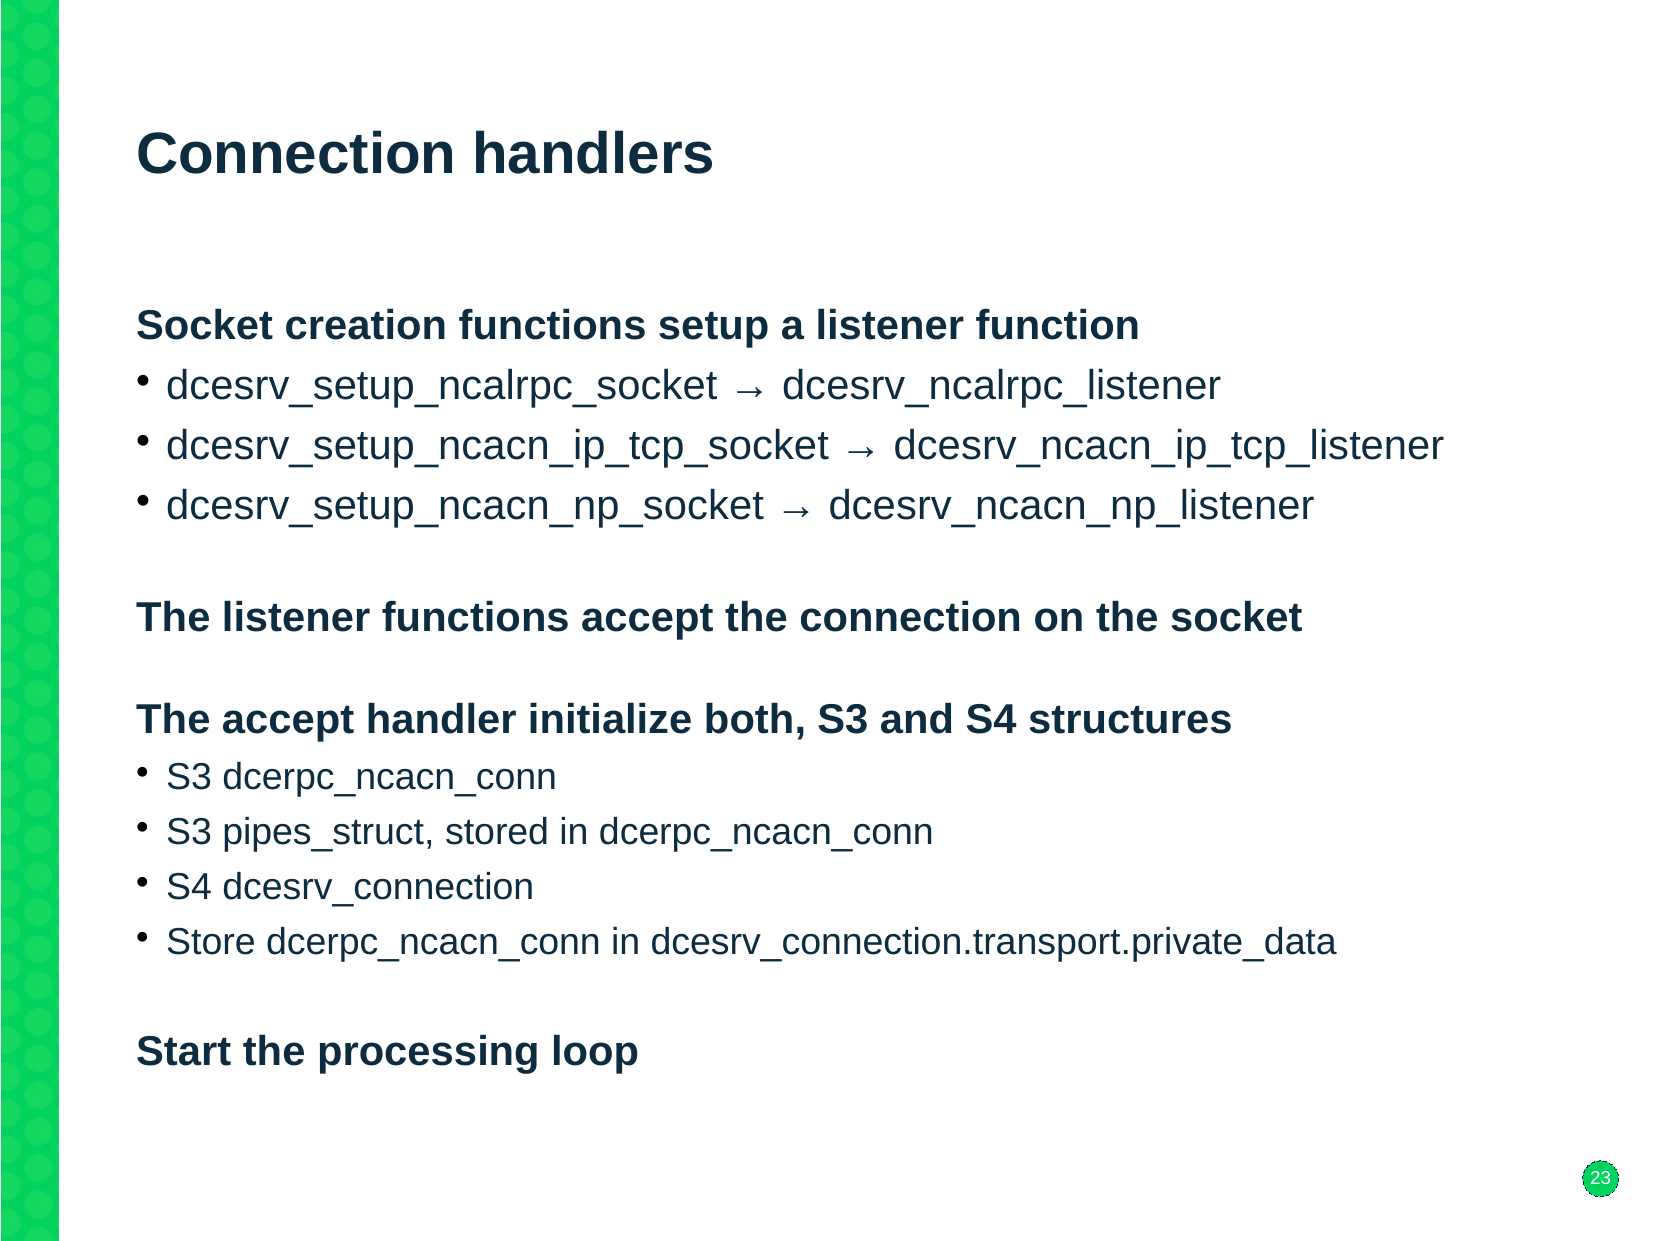

# Connection handlers
Socket creation functions setup a listener function
dcesrv_setup_ncalrpc_socket → dcesrv_ncalrpc_listener
dcesrv_setup_ncacn_ip_tcp_socket → dcesrv_ncacn_ip_tcp_listener
dcesrv_setup_ncacn_np_socket → dcesrv_ncacn_np_listener
The listener functions accept the connection on the socket
The accept handler initialize both, S3 and S4 structures
S3 dcerpc_ncacn_conn
S3 pipes_struct, stored in dcerpc_ncacn_conn
S4 dcesrv_connection
Store dcerpc_ncacn_conn in dcesrv_connection.transport.private_data
Start the processing loop
23